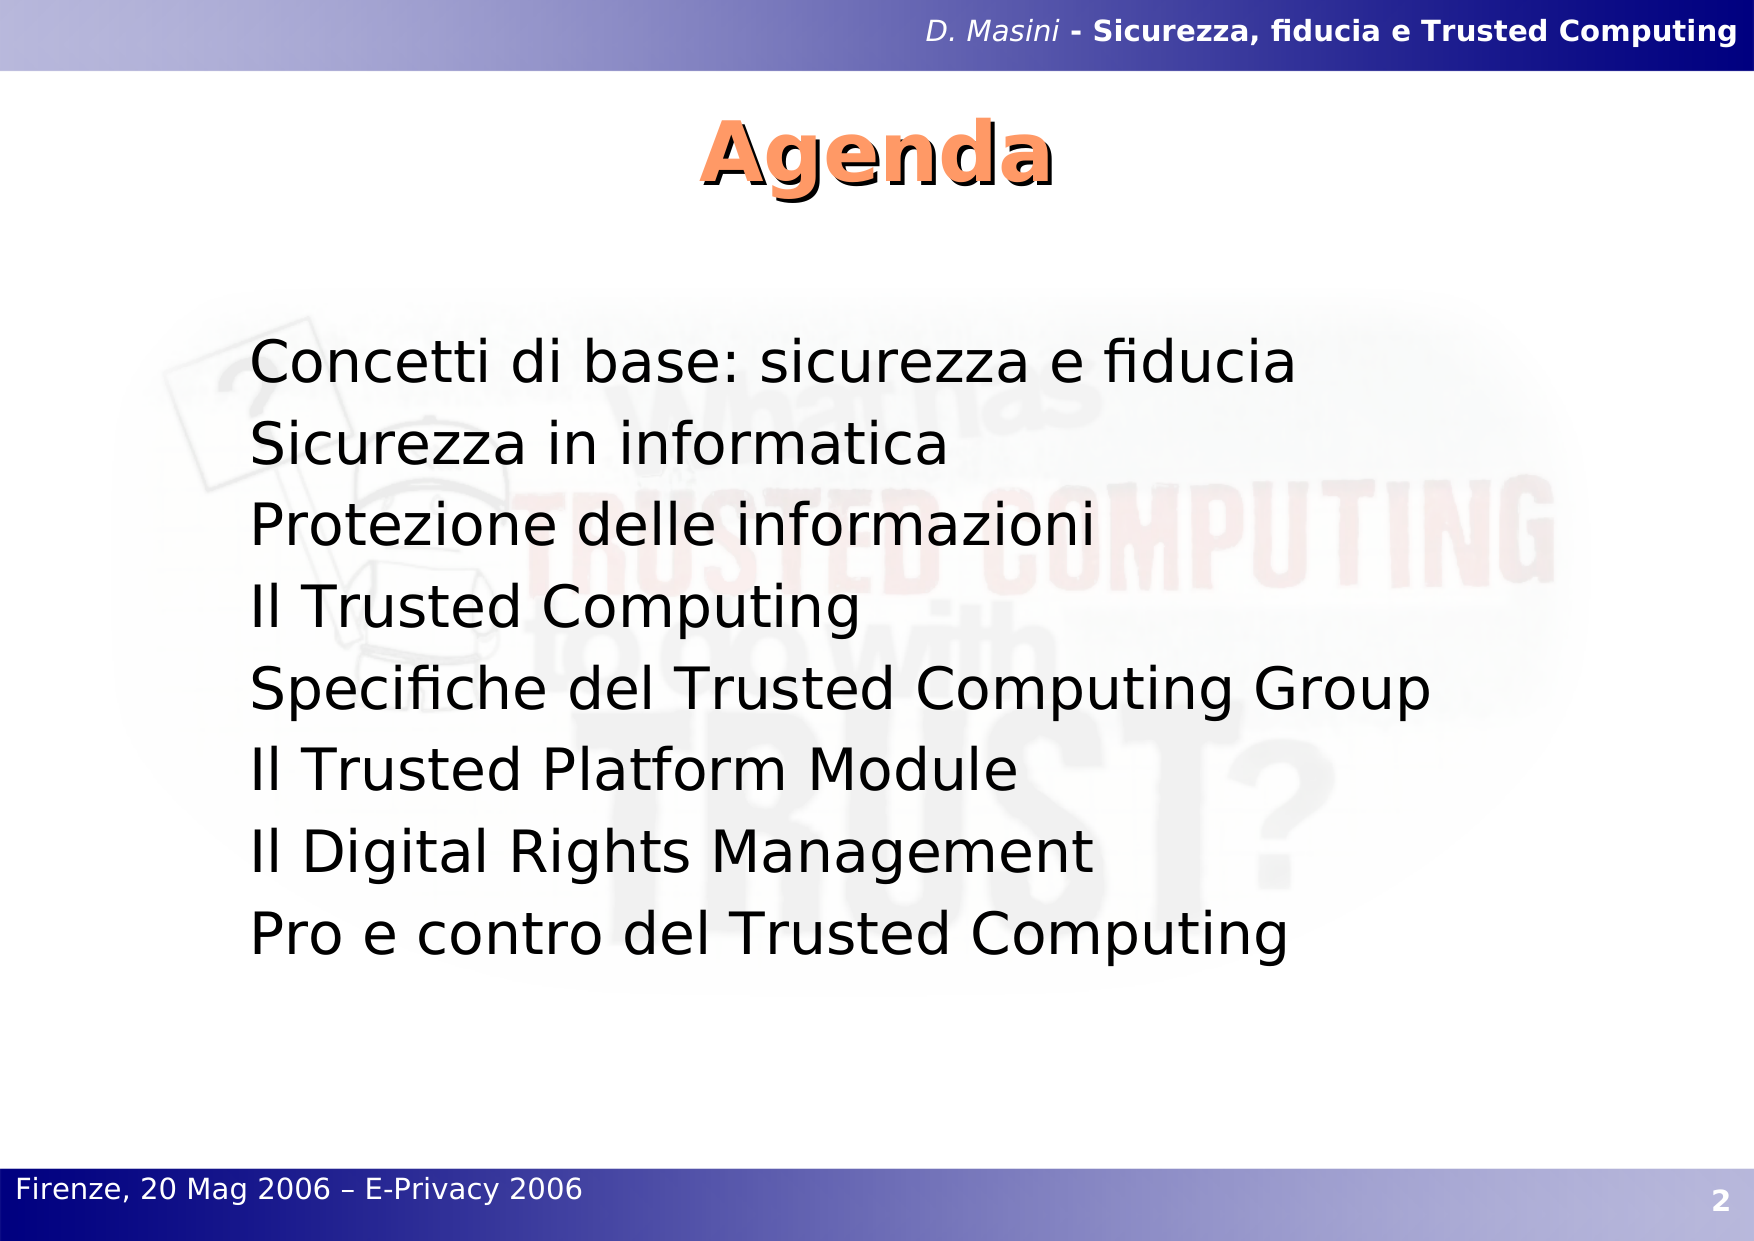

D. Masini - Sicurezza, fiducia e Trusted Computing
# Agenda
Concetti di base: sicurezza e fiducia
Sicurezza in informatica
Protezione delle informazioni
Il Trusted Computing
Specifiche del Trusted Computing Group
Il Trusted Platform Module
Il Digital Rights Management
Pro e contro del Trusted Computing
Firenze, 20 Mag 2006 – E-Privacy 2006